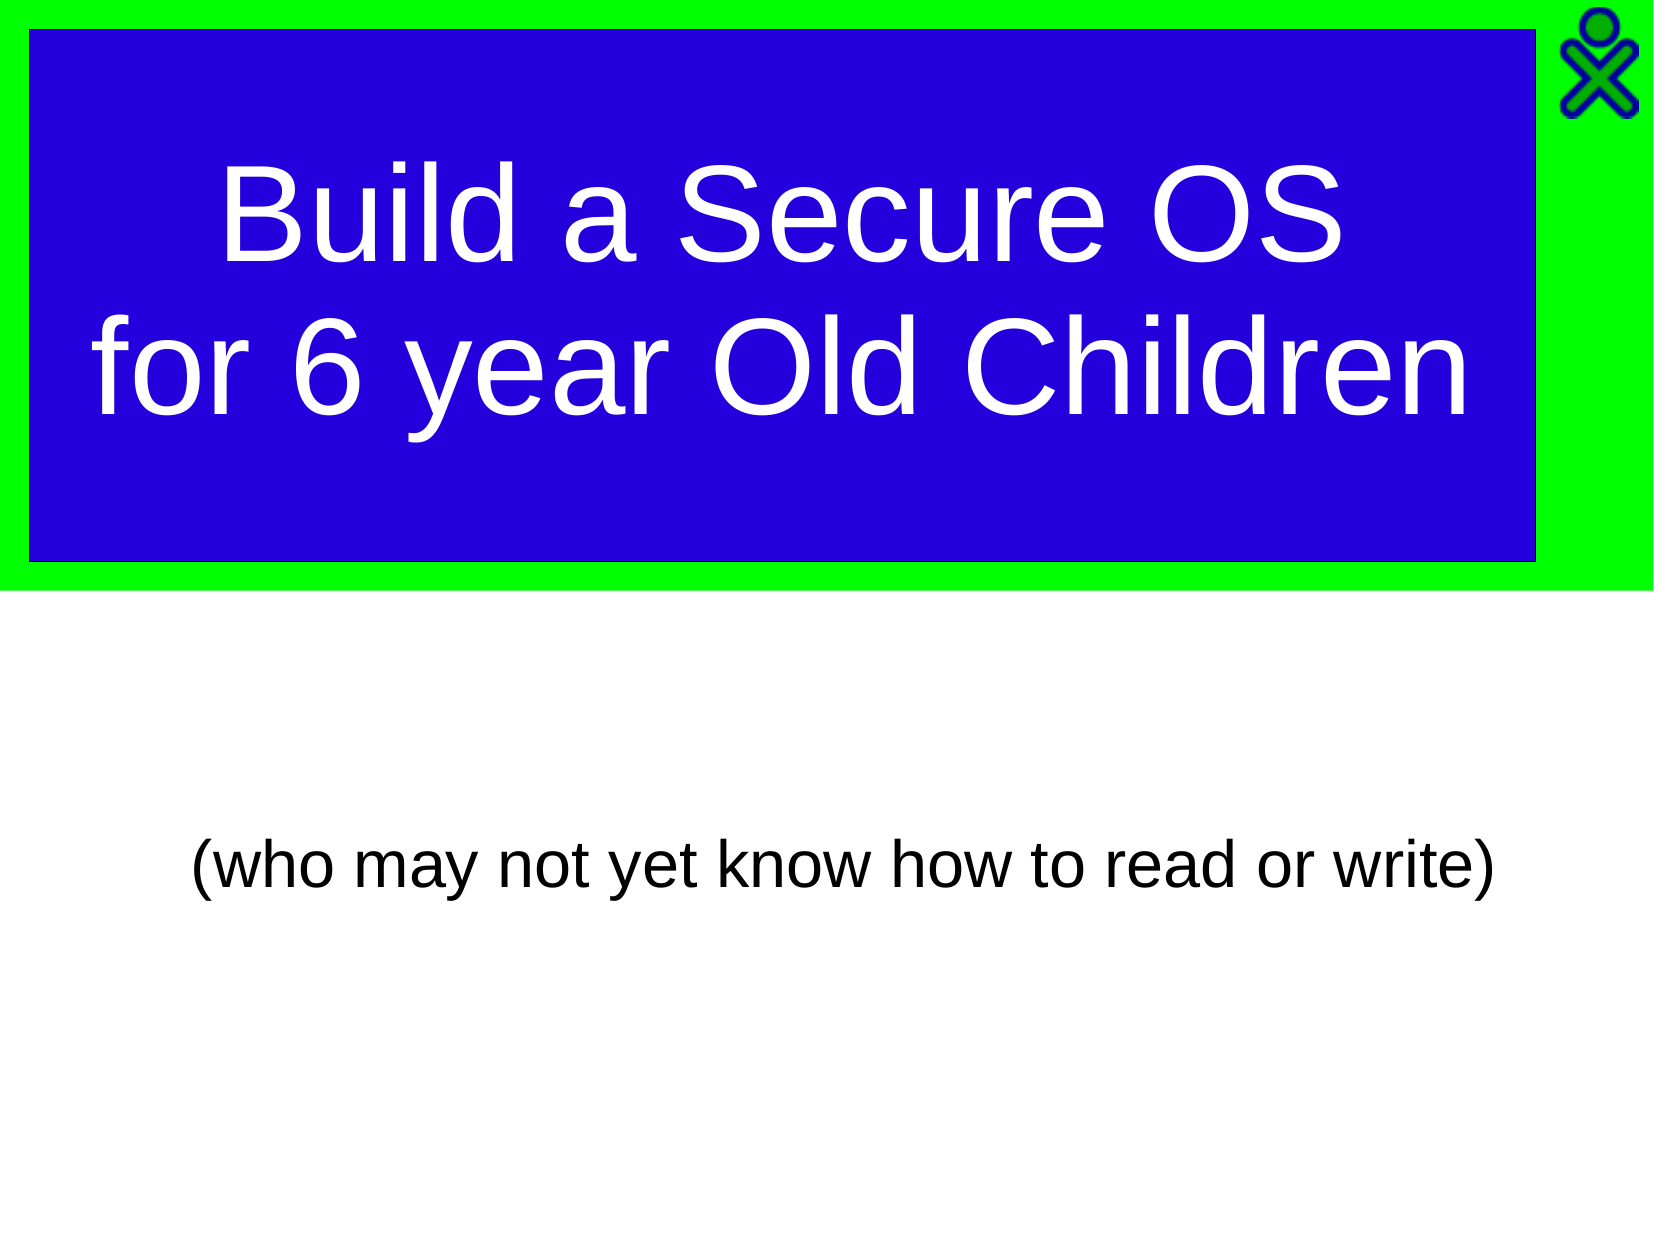

# Build a Secure OS for 6 year Old Children
(who may not yet know how to read or write)